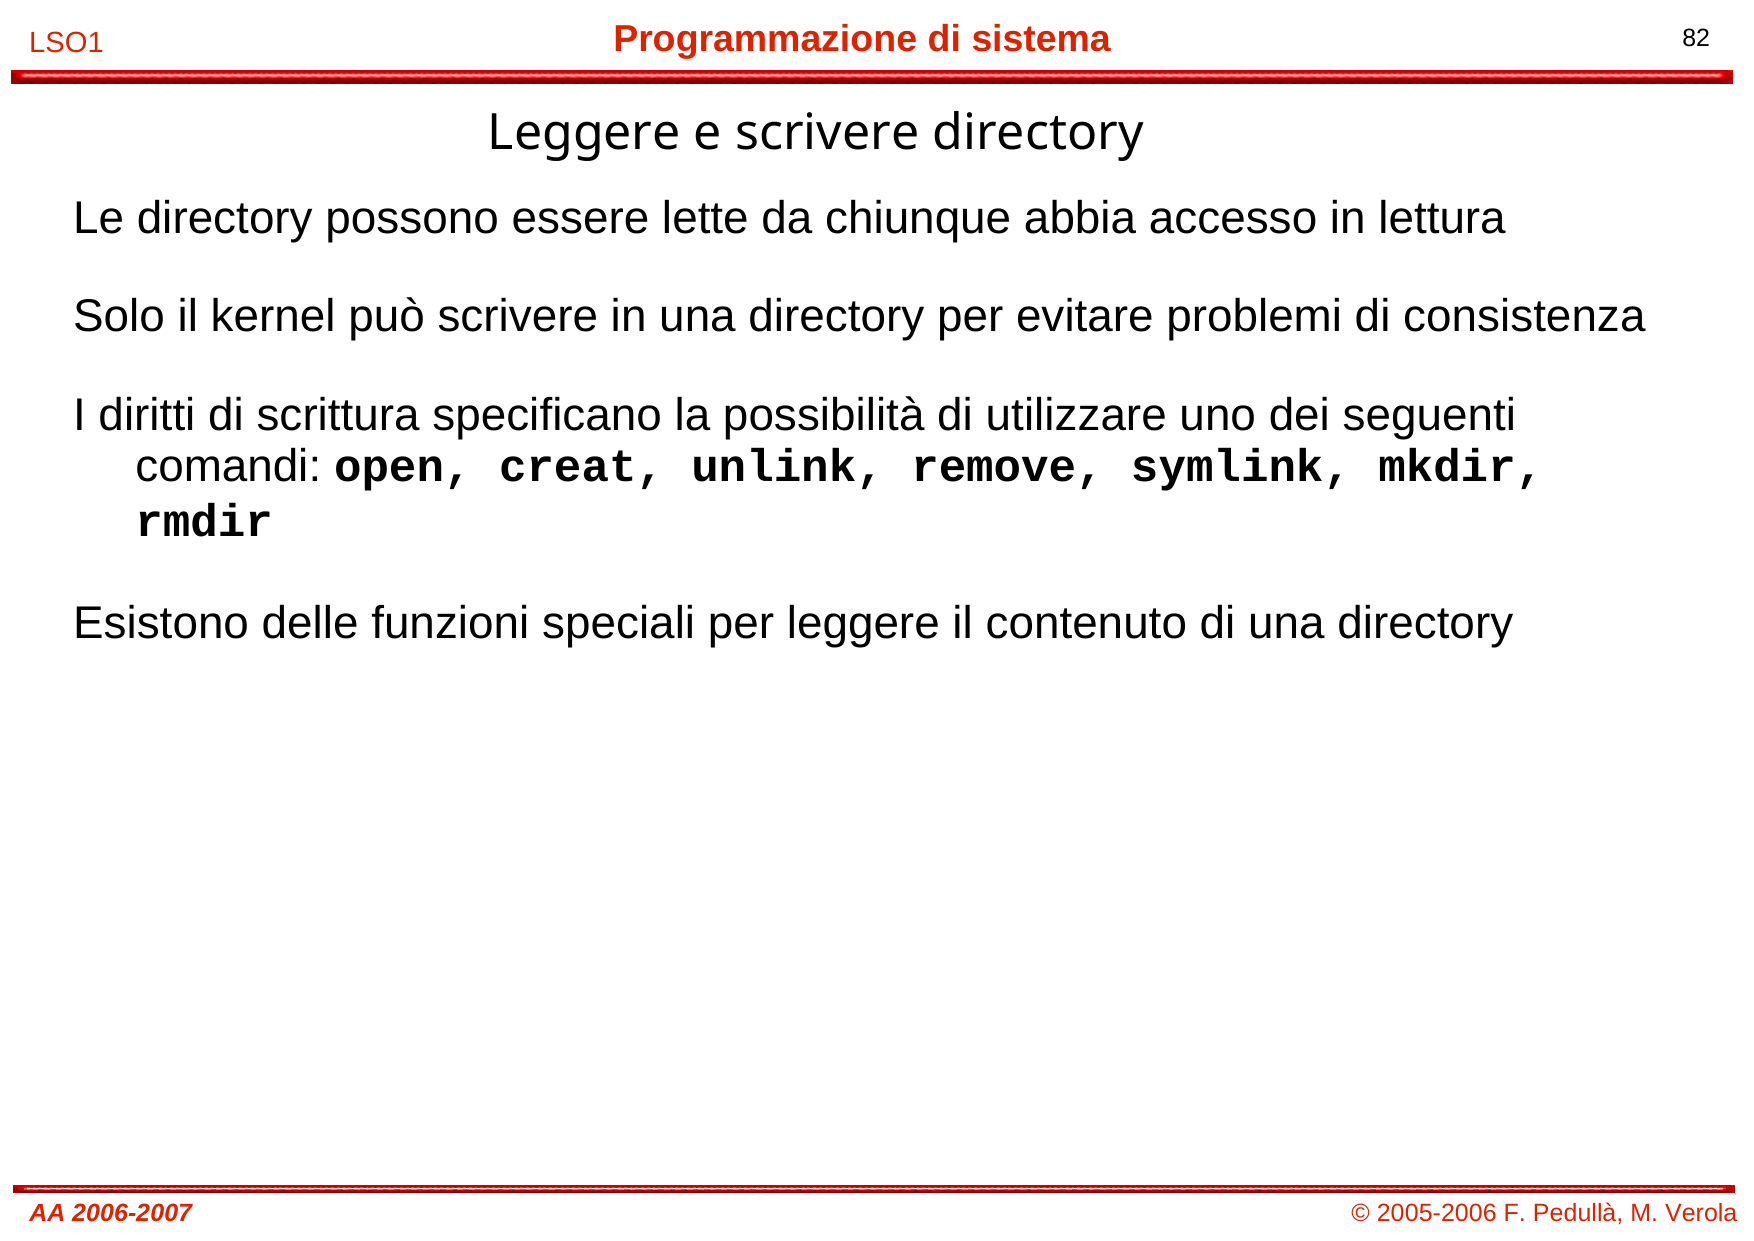

Leggere e scrivere directory
# Le directory possono essere lette da chiunque abbia accesso in lettura
Solo il kernel può scrivere in una directory per evitare problemi di consistenza
I diritti di scrittura specificano la possibilità di utilizzare uno dei seguenti comandi: open, creat, unlink, remove, symlink, mkdir, rmdir
Esistono delle funzioni speciali per leggere il contenuto di una directory